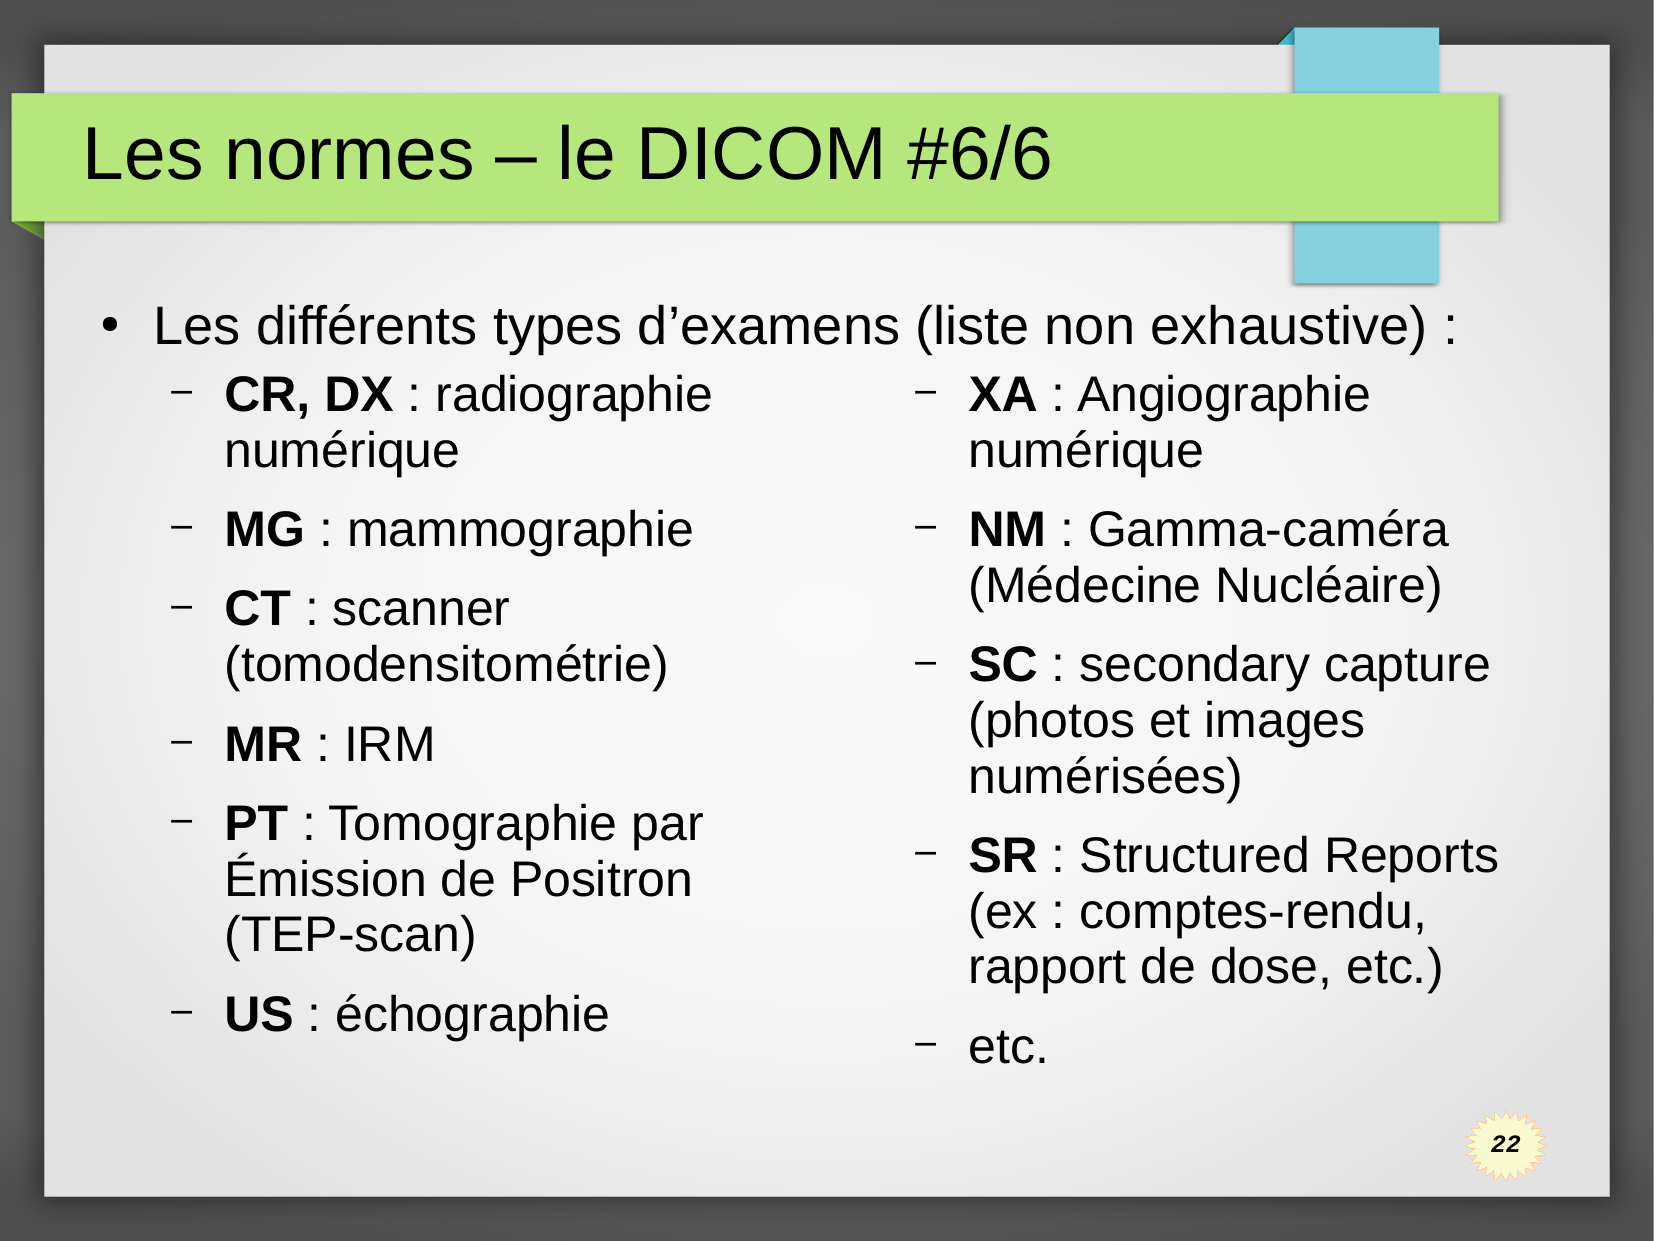

# Les normes – le DICOM #6/6
Les différents types d’examens (liste non exhaustive) :
CR, DX : radiographie numérique
MG : mammographie
CT : scanner (tomodensitométrie)
MR : IRM
PT : Tomographie par Émission de Positron (TEP-scan)
US : échographie
XA : Angiographie numérique
NM : Gamma-caméra (Médecine Nucléaire)
SC : secondary capture (photos et images numérisées)
SR : Structured Reports (ex : comptes-rendu, rapport de dose, etc.)
etc.